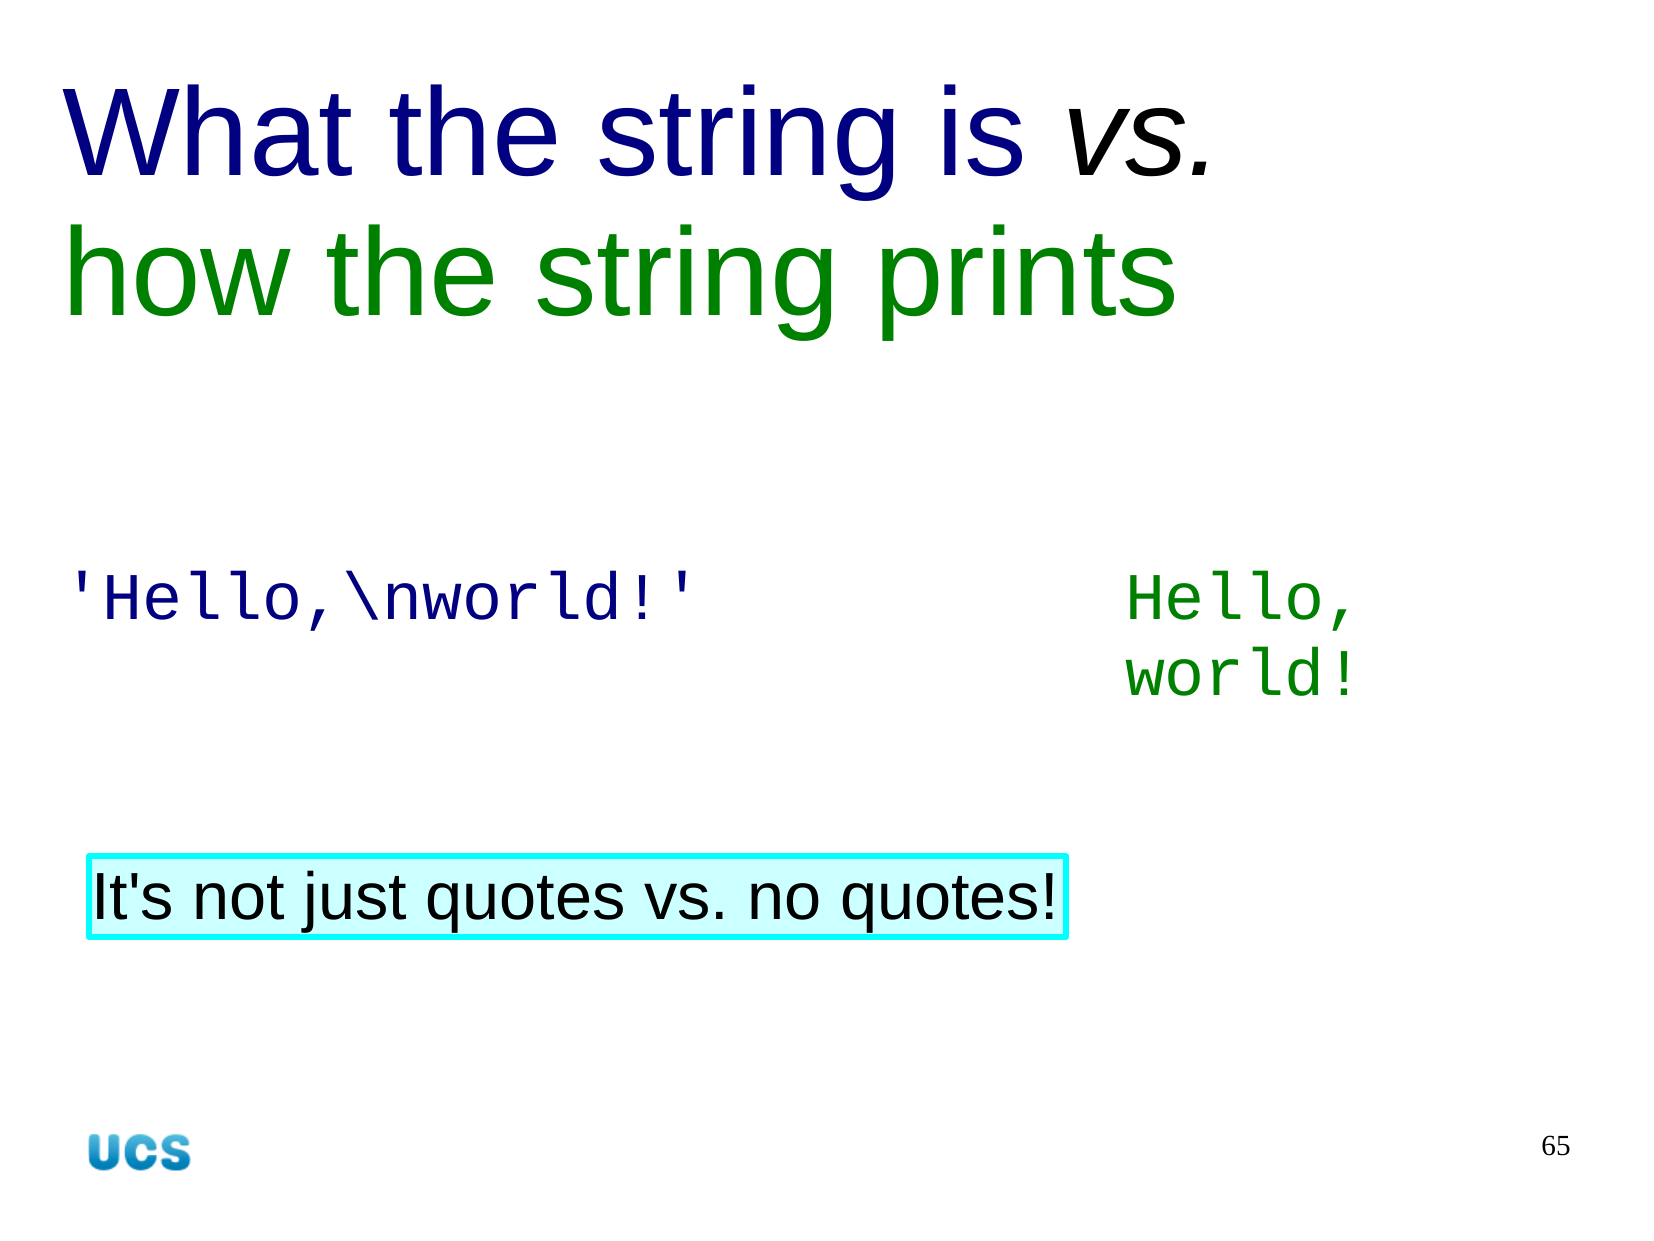

What the string is vs.
how the string prints
'Hello,\nworld!'
Hello,
world!
It's not just quotes vs. no quotes!
65